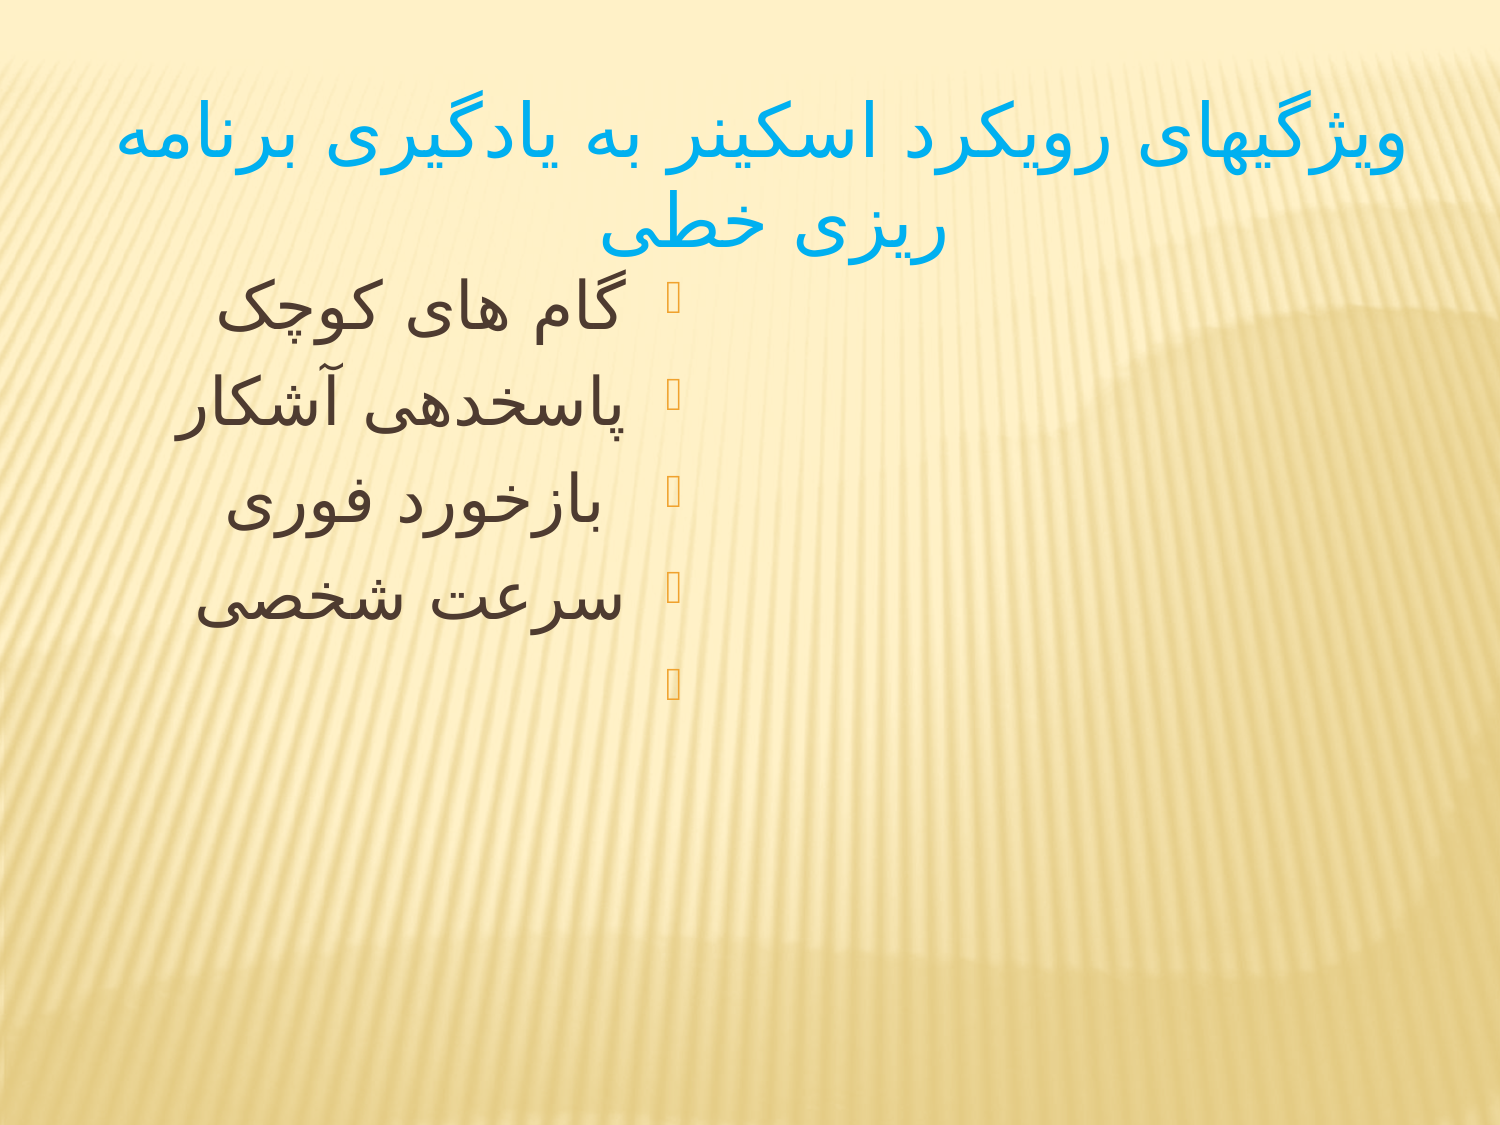

# ویژگیهای رویکرد اسکینر به یادگیری برنامه ریزی خطی
گام های کوچک
پاسخدهی آشکار
 بازخورد فوری
سرعت شخصی